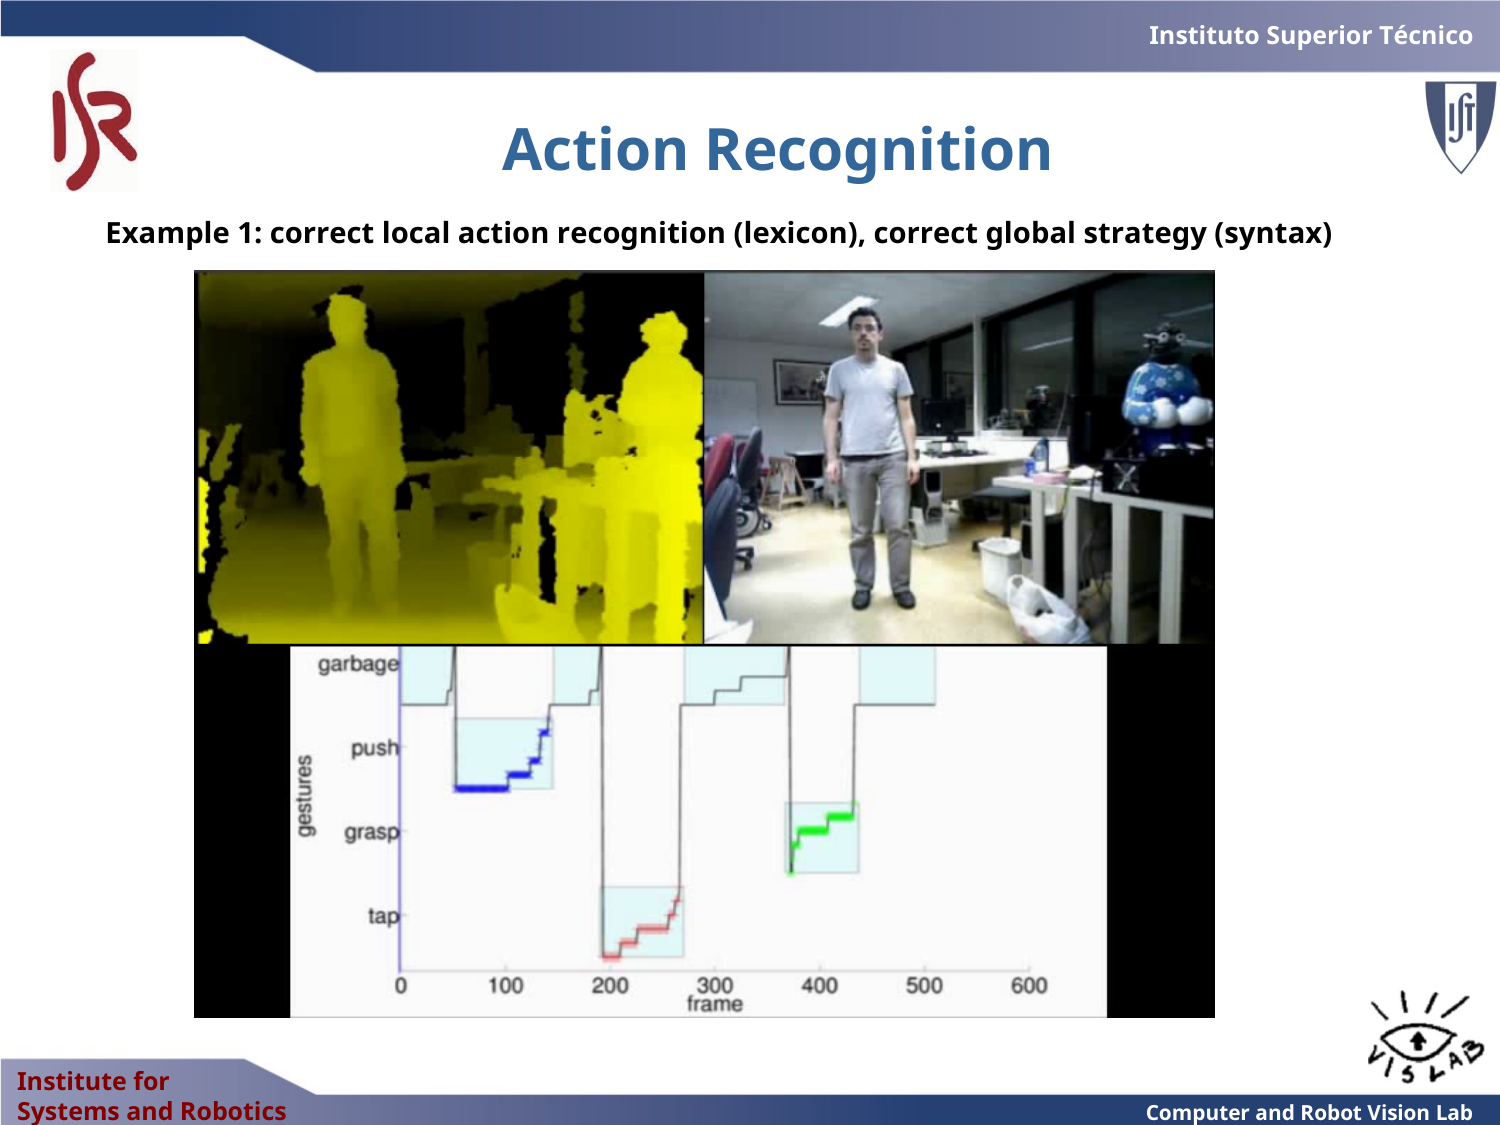

Action Recognition
Example 1: correct local action recognition (lexicon), correct global strategy (syntax)